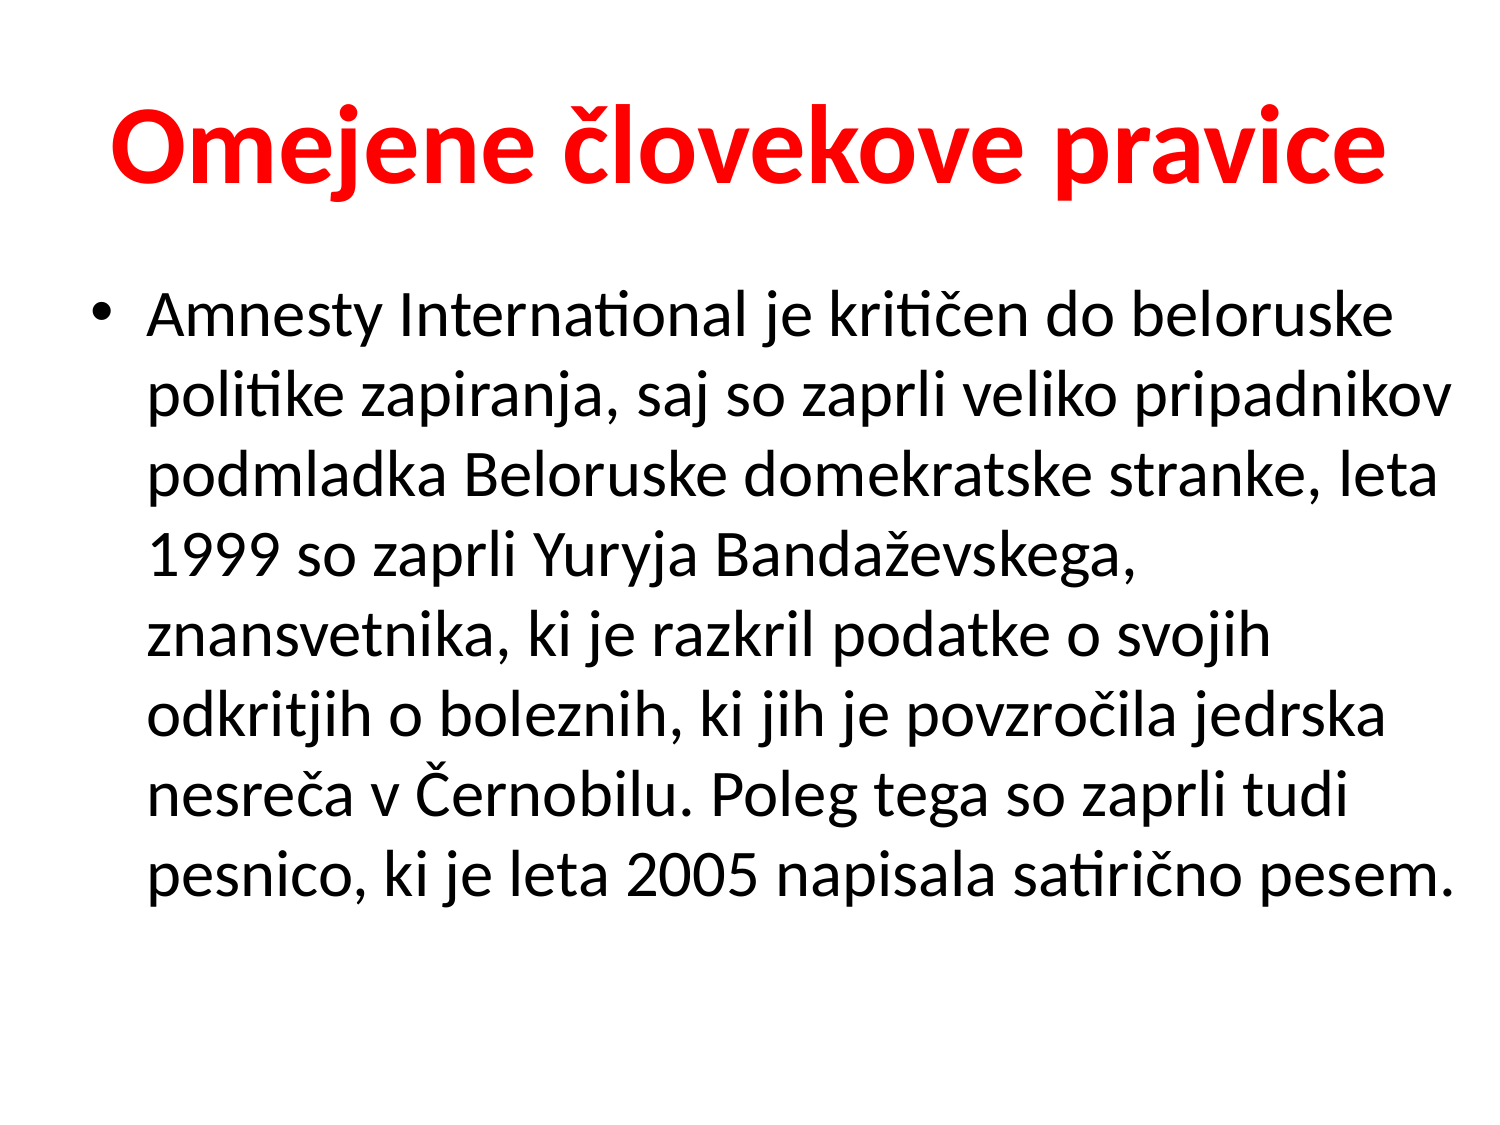

Omejene človekove pravice
# Amnesty International je kritičen do beloruske politike zapiranja, saj so zaprli veliko pripadnikov podmladka Beloruske domekratske stranke, leta 1999 so zaprli Yuryja Bandaževskega, znansvetnika, ki je razkril podatke o svojih odkritjih o boleznih, ki jih je povzročila jedrska nesreča v Černobilu. Poleg tega so zaprli tudi pesnico, ki je leta 2005 napisala satirično pesem.